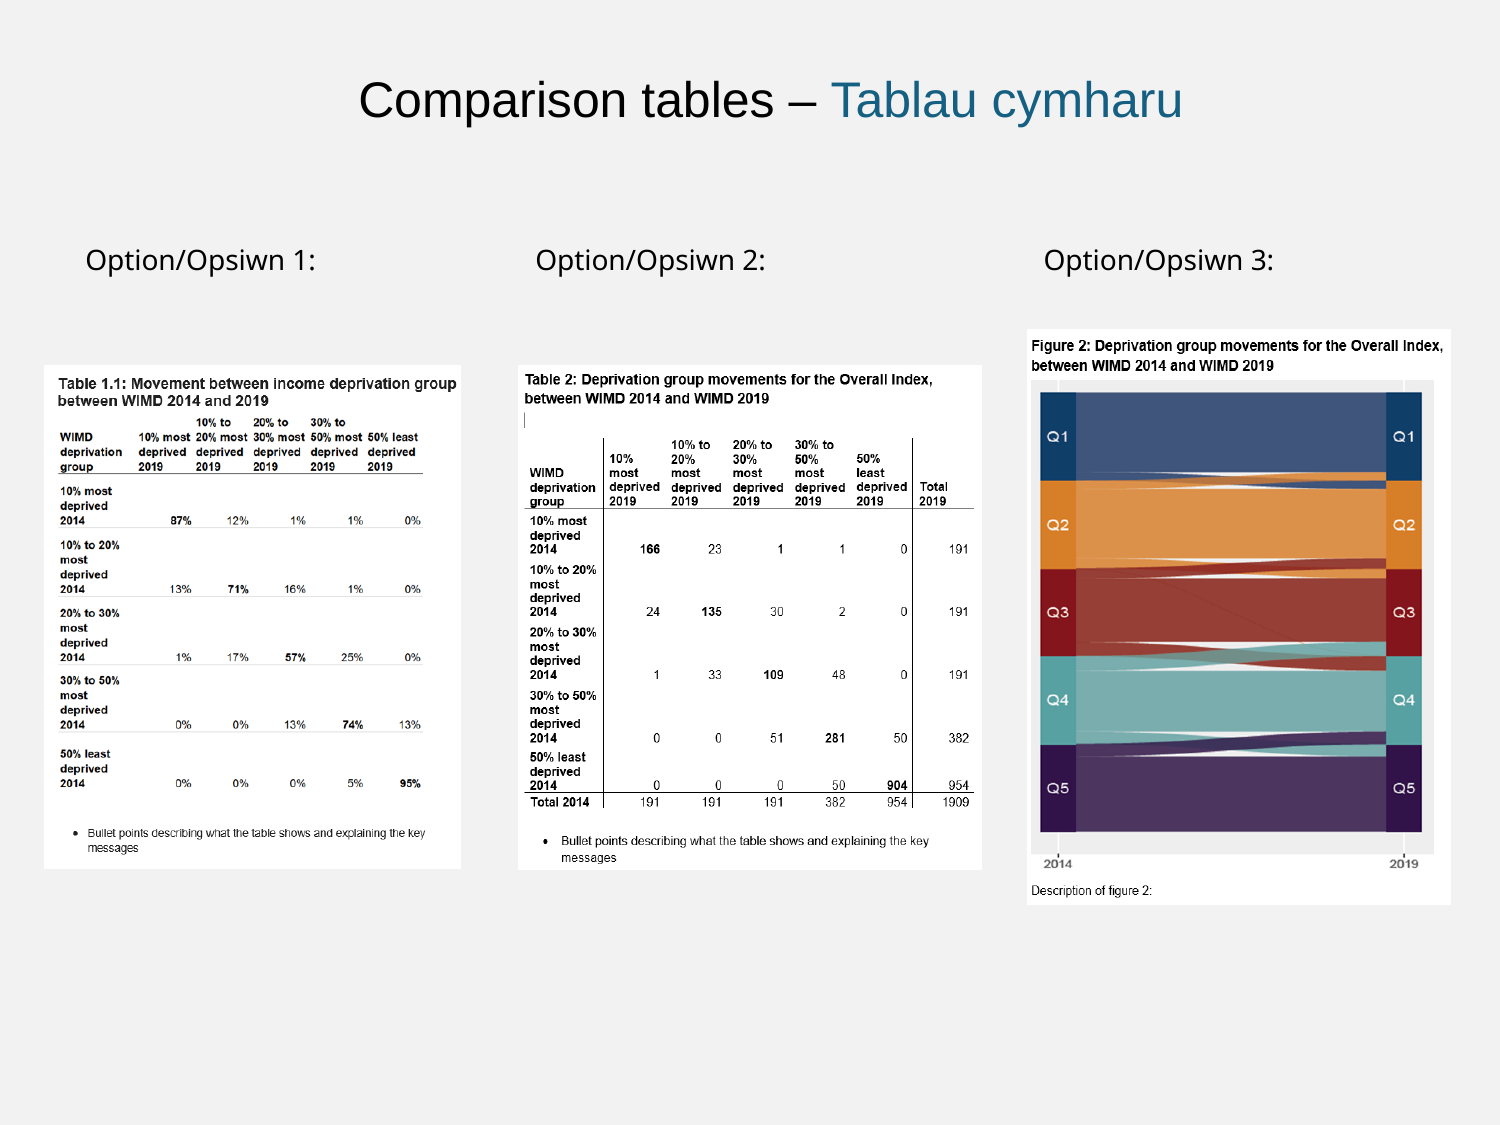

# Comparison tables – Tablau cymharu
Option/Opsiwn 1:	 		Option/Opsiwn 2:
Option/Opsiwn 3: